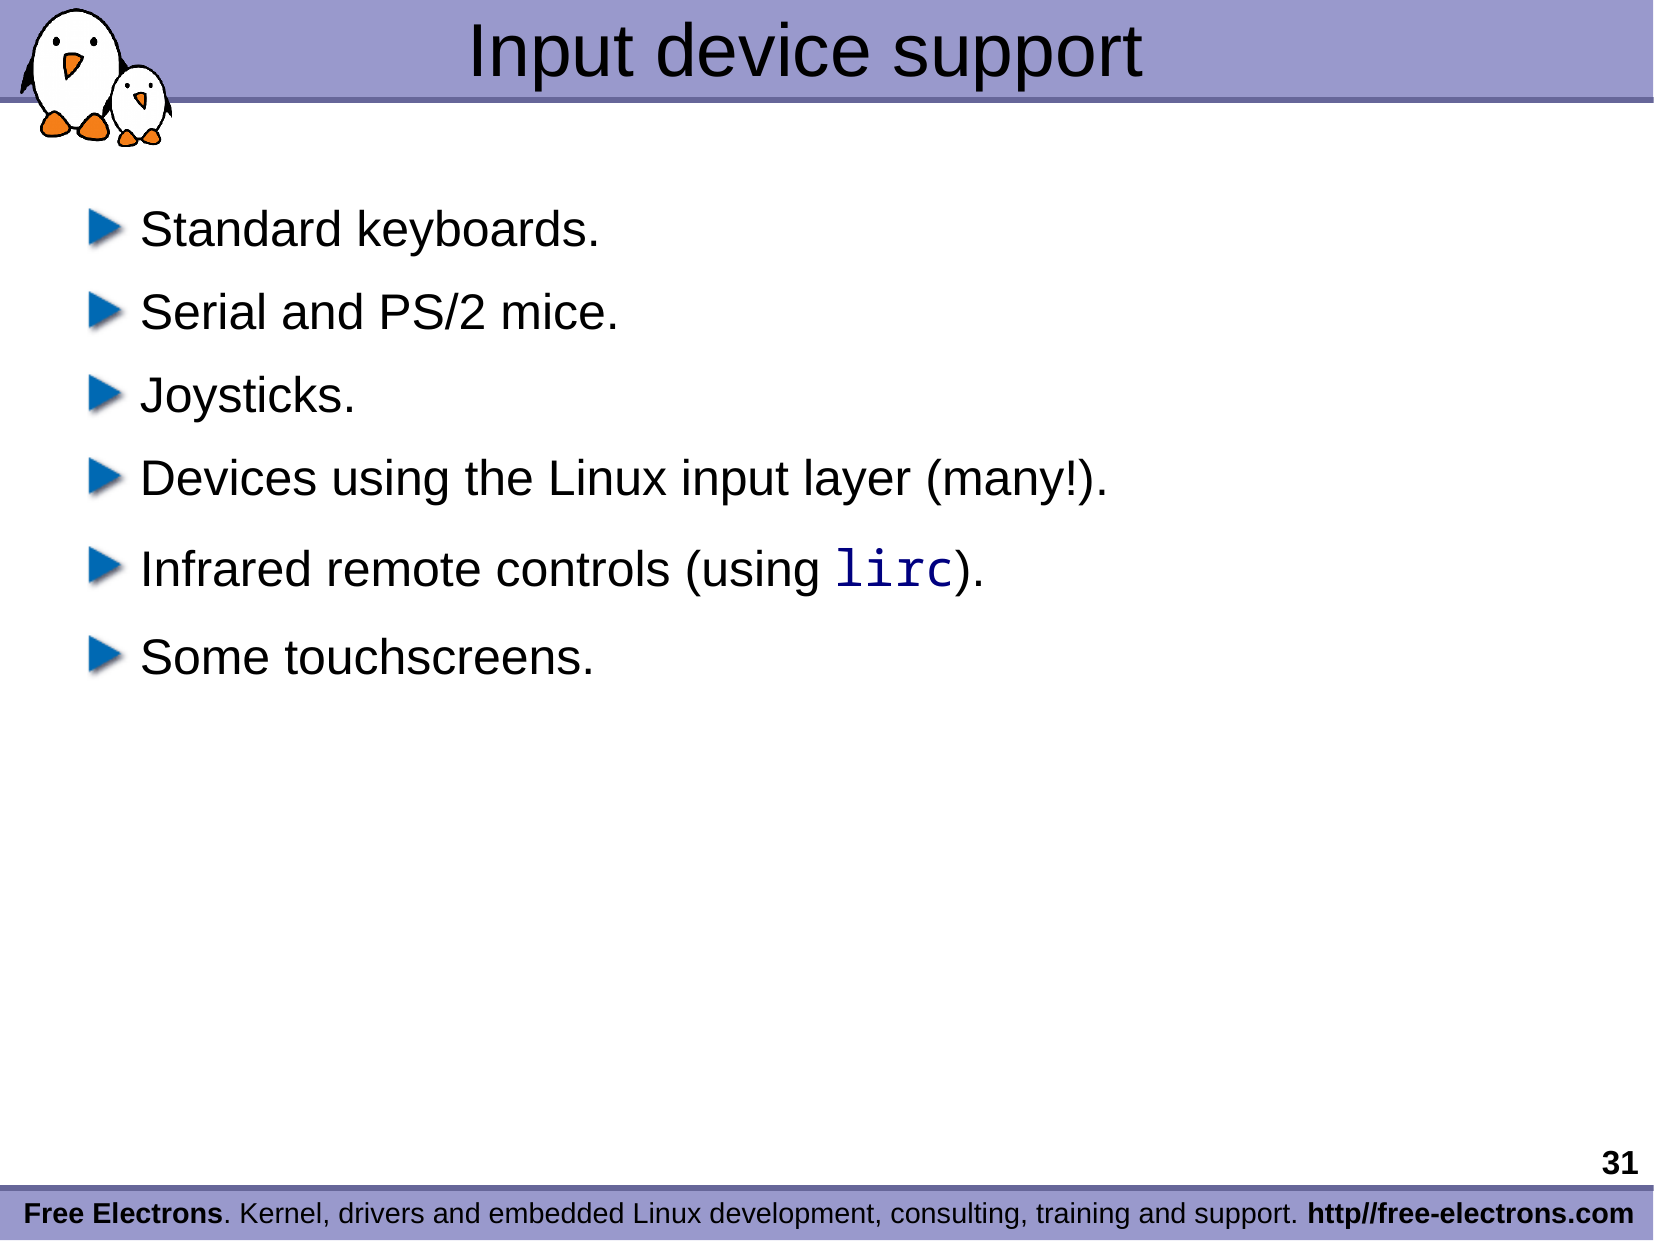

# Input device support
Standard keyboards.
Serial and PS/2 mice.
Joysticks.
Devices using the Linux input layer (many!).
Infrared remote controls (using lirc).
Some touchscreens.